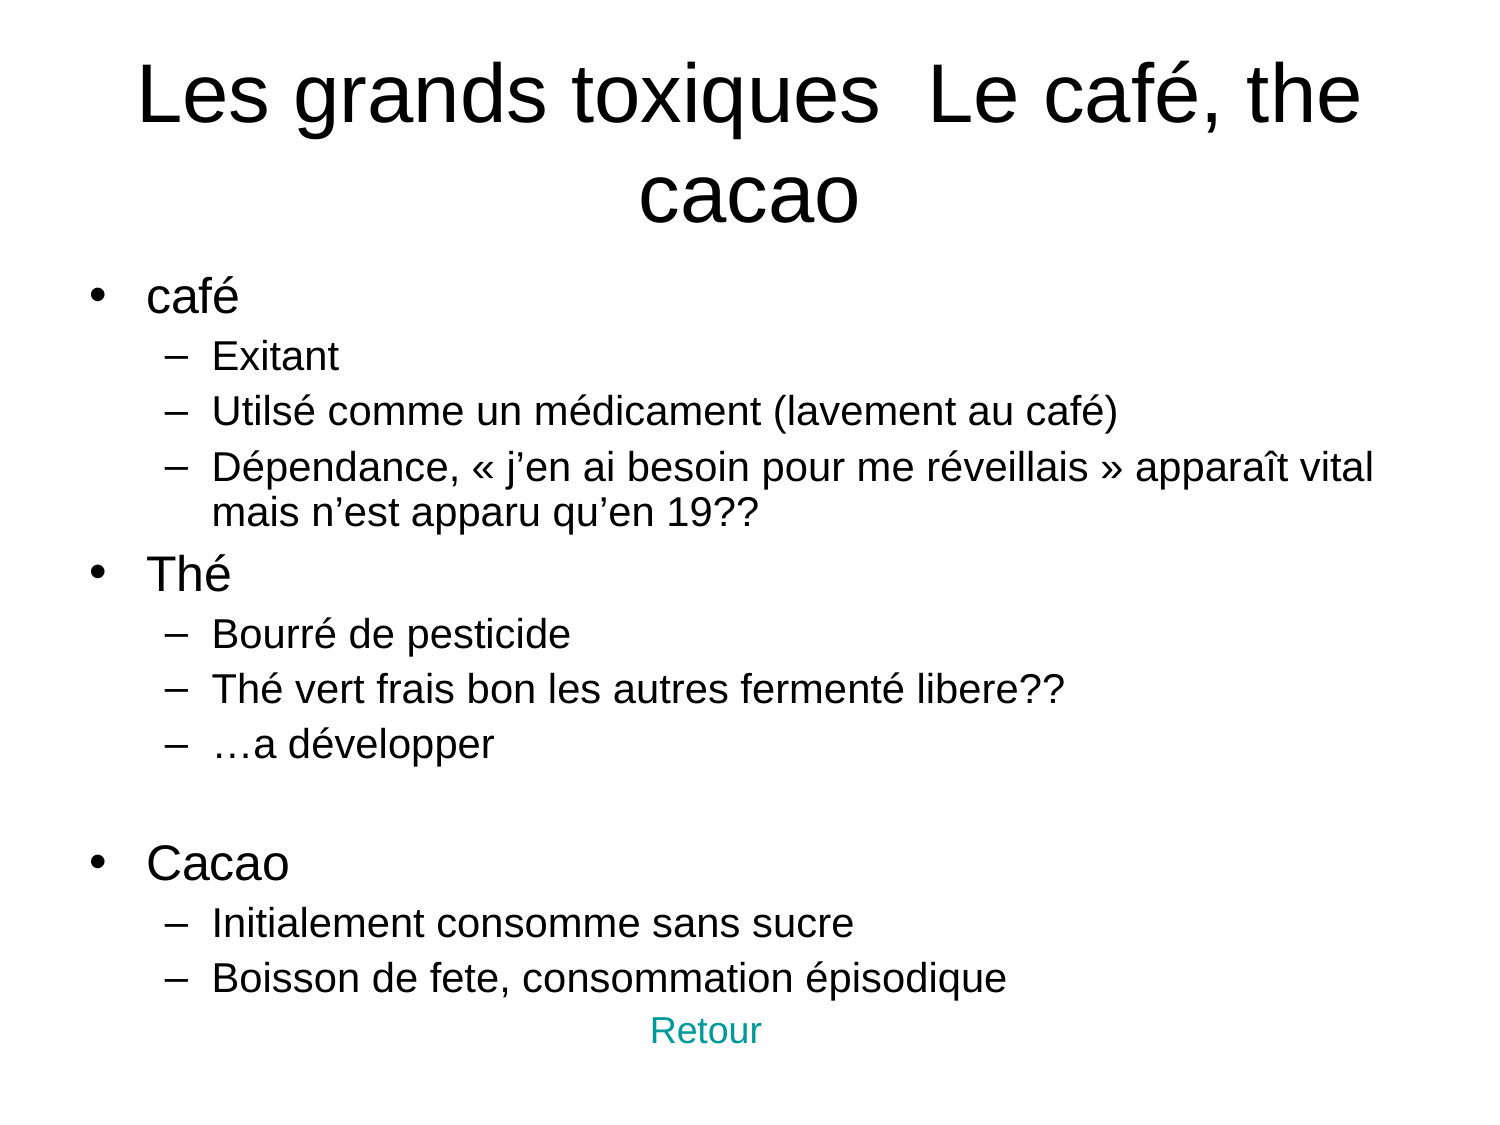

# Les grands toxiques Le café, the cacao
café
Exitant
Utilsé comme un médicament (lavement au café)
Dépendance, « j’en ai besoin pour me réveillais » apparaît vital mais n’est apparu qu’en 19??
Thé
Bourré de pesticide
Thé vert frais bon les autres fermenté libere??
…a développer
Cacao
Initialement consomme sans sucre
Boisson de fete, consommation épisodique
Retour